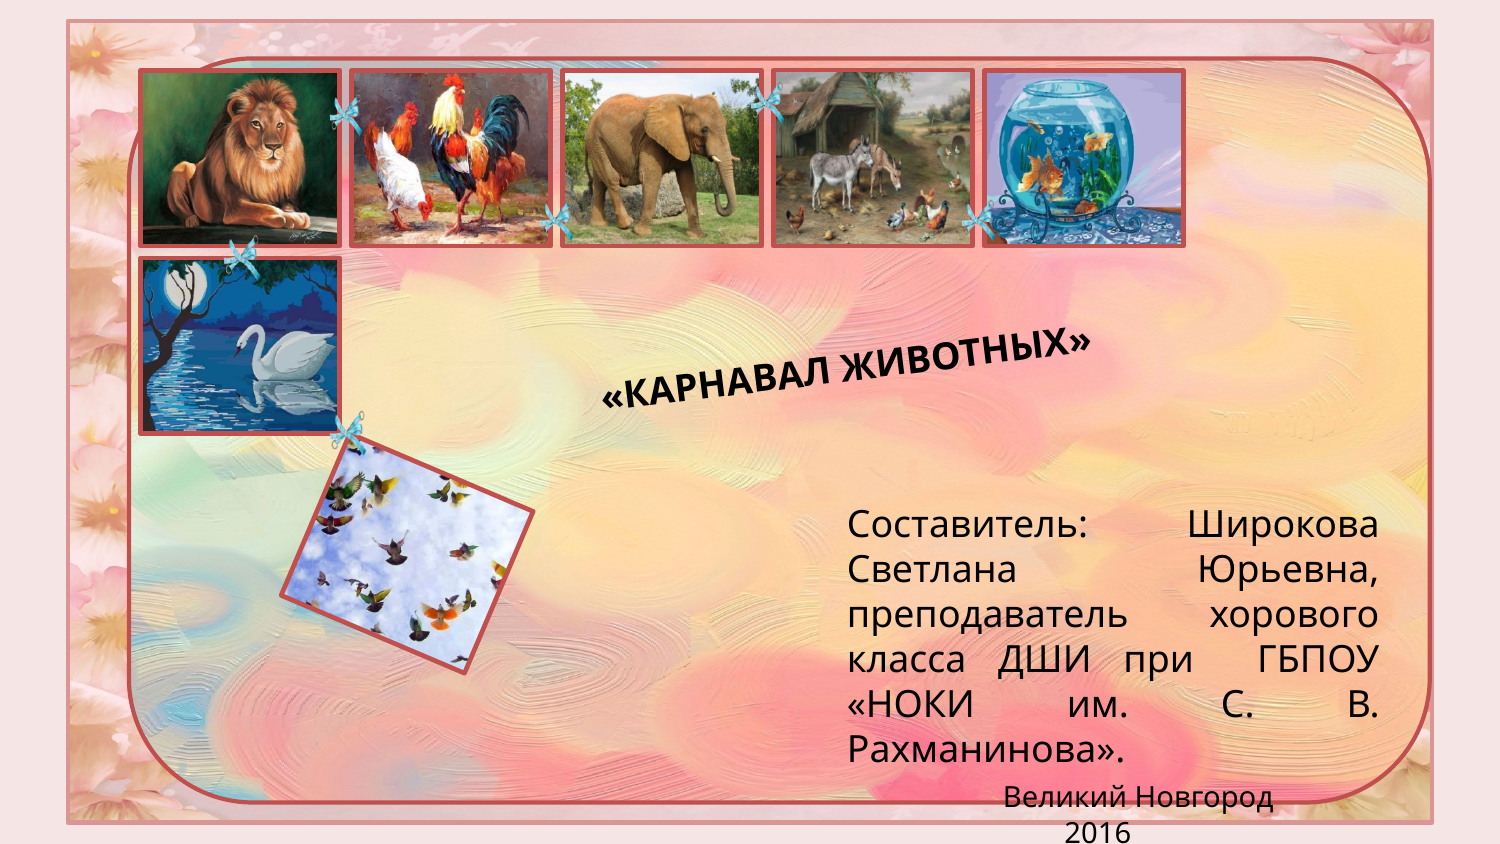

«КАРНАВАЛ ЖИВОТНЫХ»
Составитель: Широкова Светлана Юрьевна, преподаватель хорового класса ДШИ при ГБПОУ «НОКИ им. С. В. Рахманинова».
 Великий Новгород
 2016